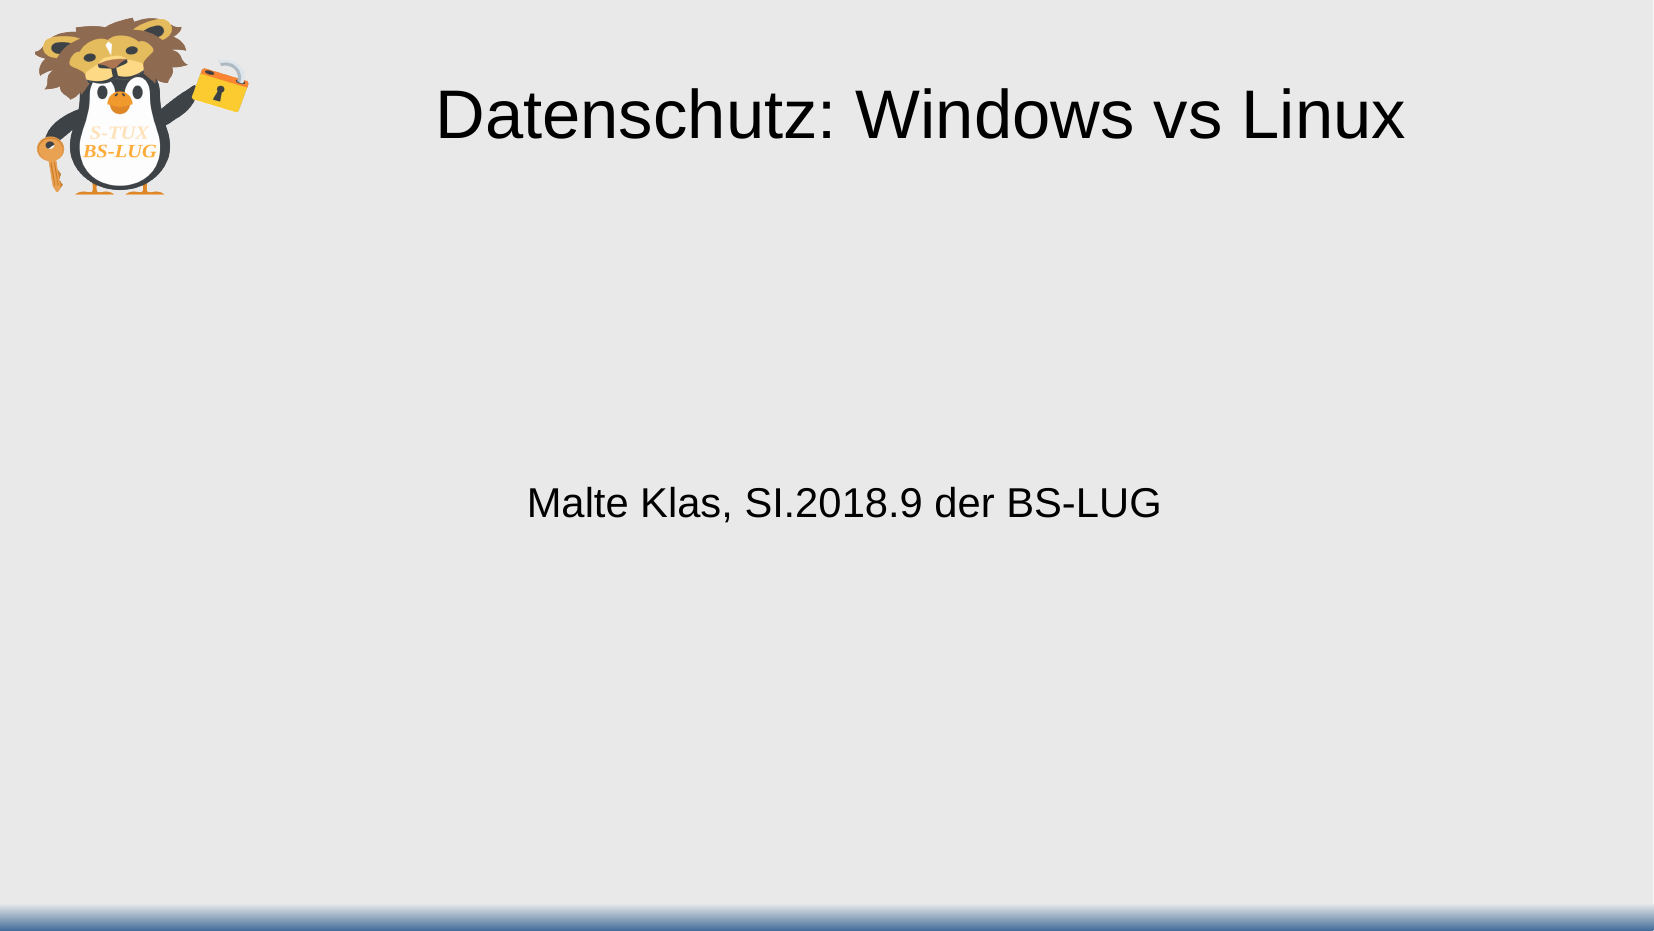

# Datenschutz: Windows vs Linux
Malte Klas, SI.2018.9 der BS-LUG